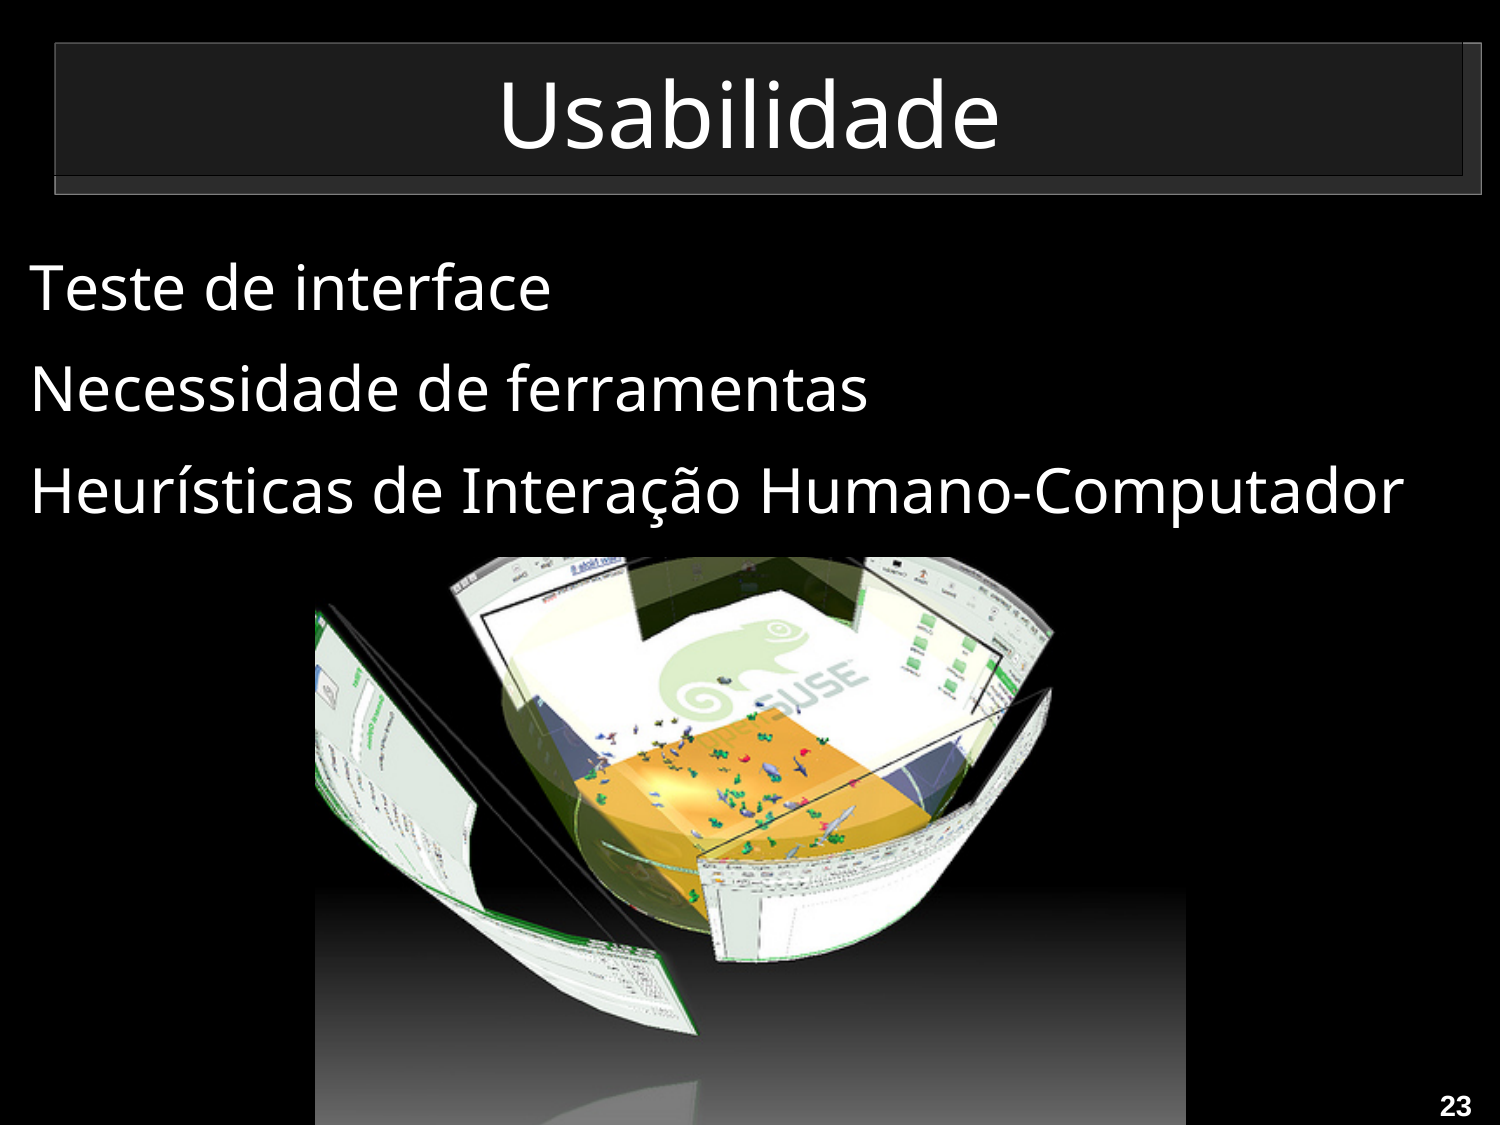

# Usabilidade
Teste de interface
Necessidade de ferramentas
Heurísticas de Interação Humano-Computador
23